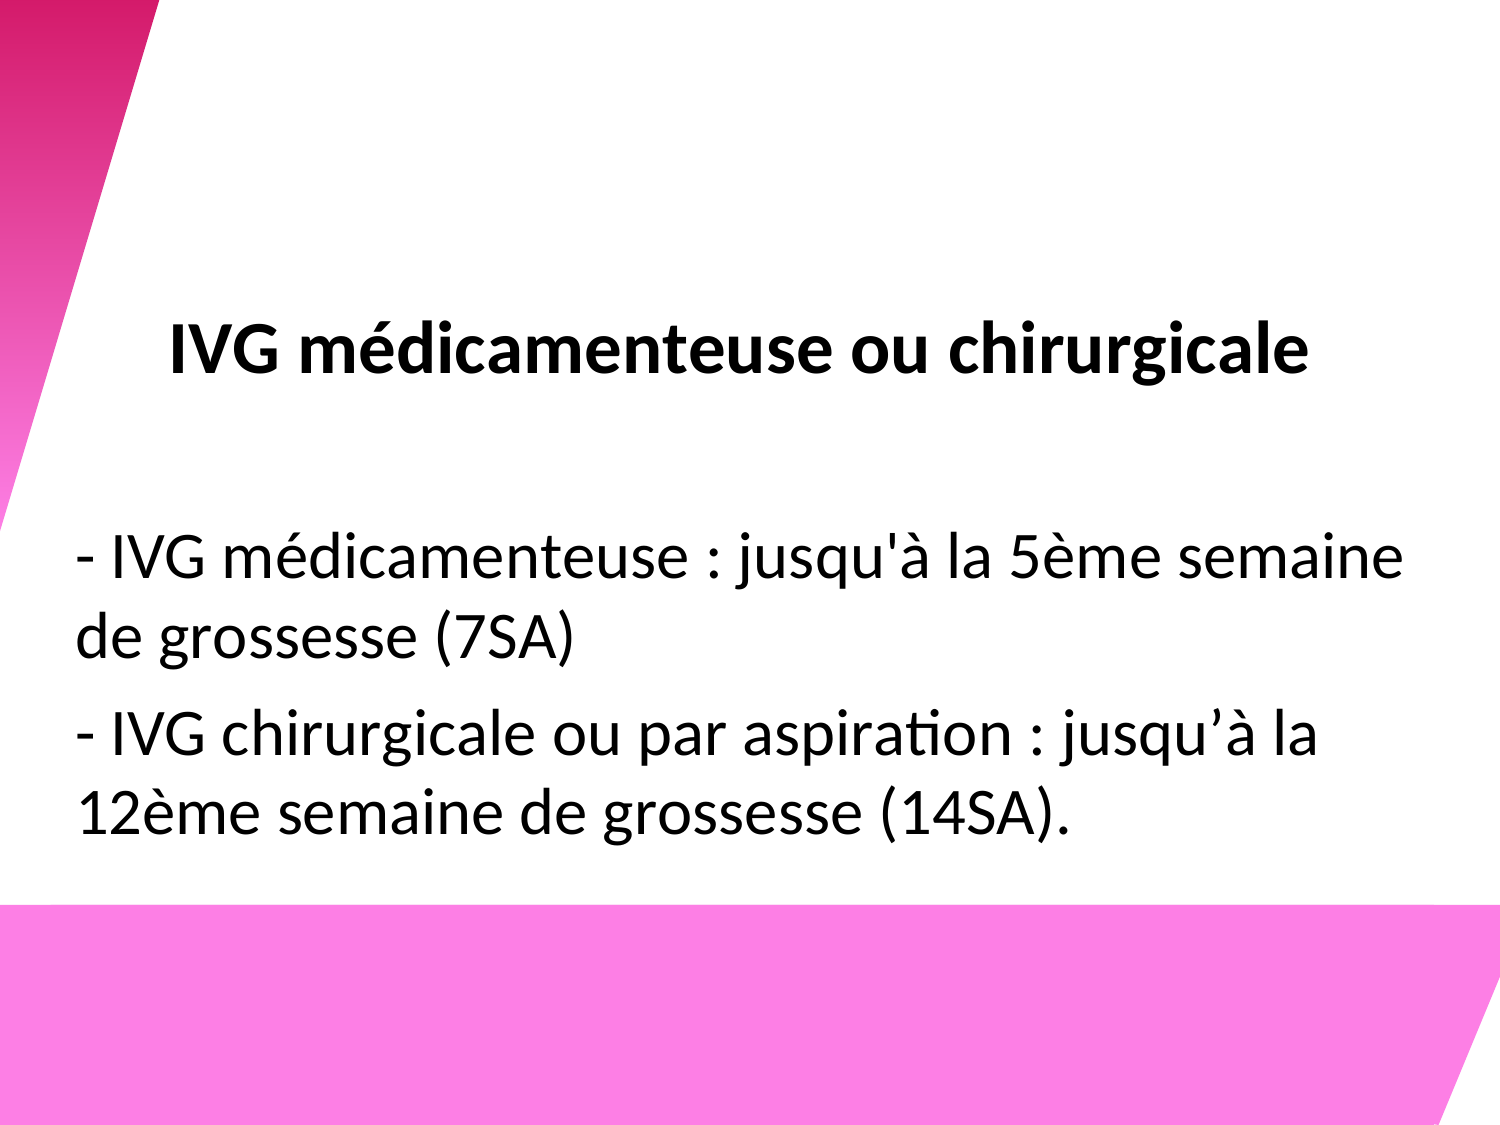

# IVG médicamenteuse ou chirurgicale
- IVG médicamenteuse : jusqu'à la 5ème semaine de grossesse (7SA)
- IVG chirurgicale ou par aspiration : jusqu’à la 12ème semaine de grossesse (14SA).